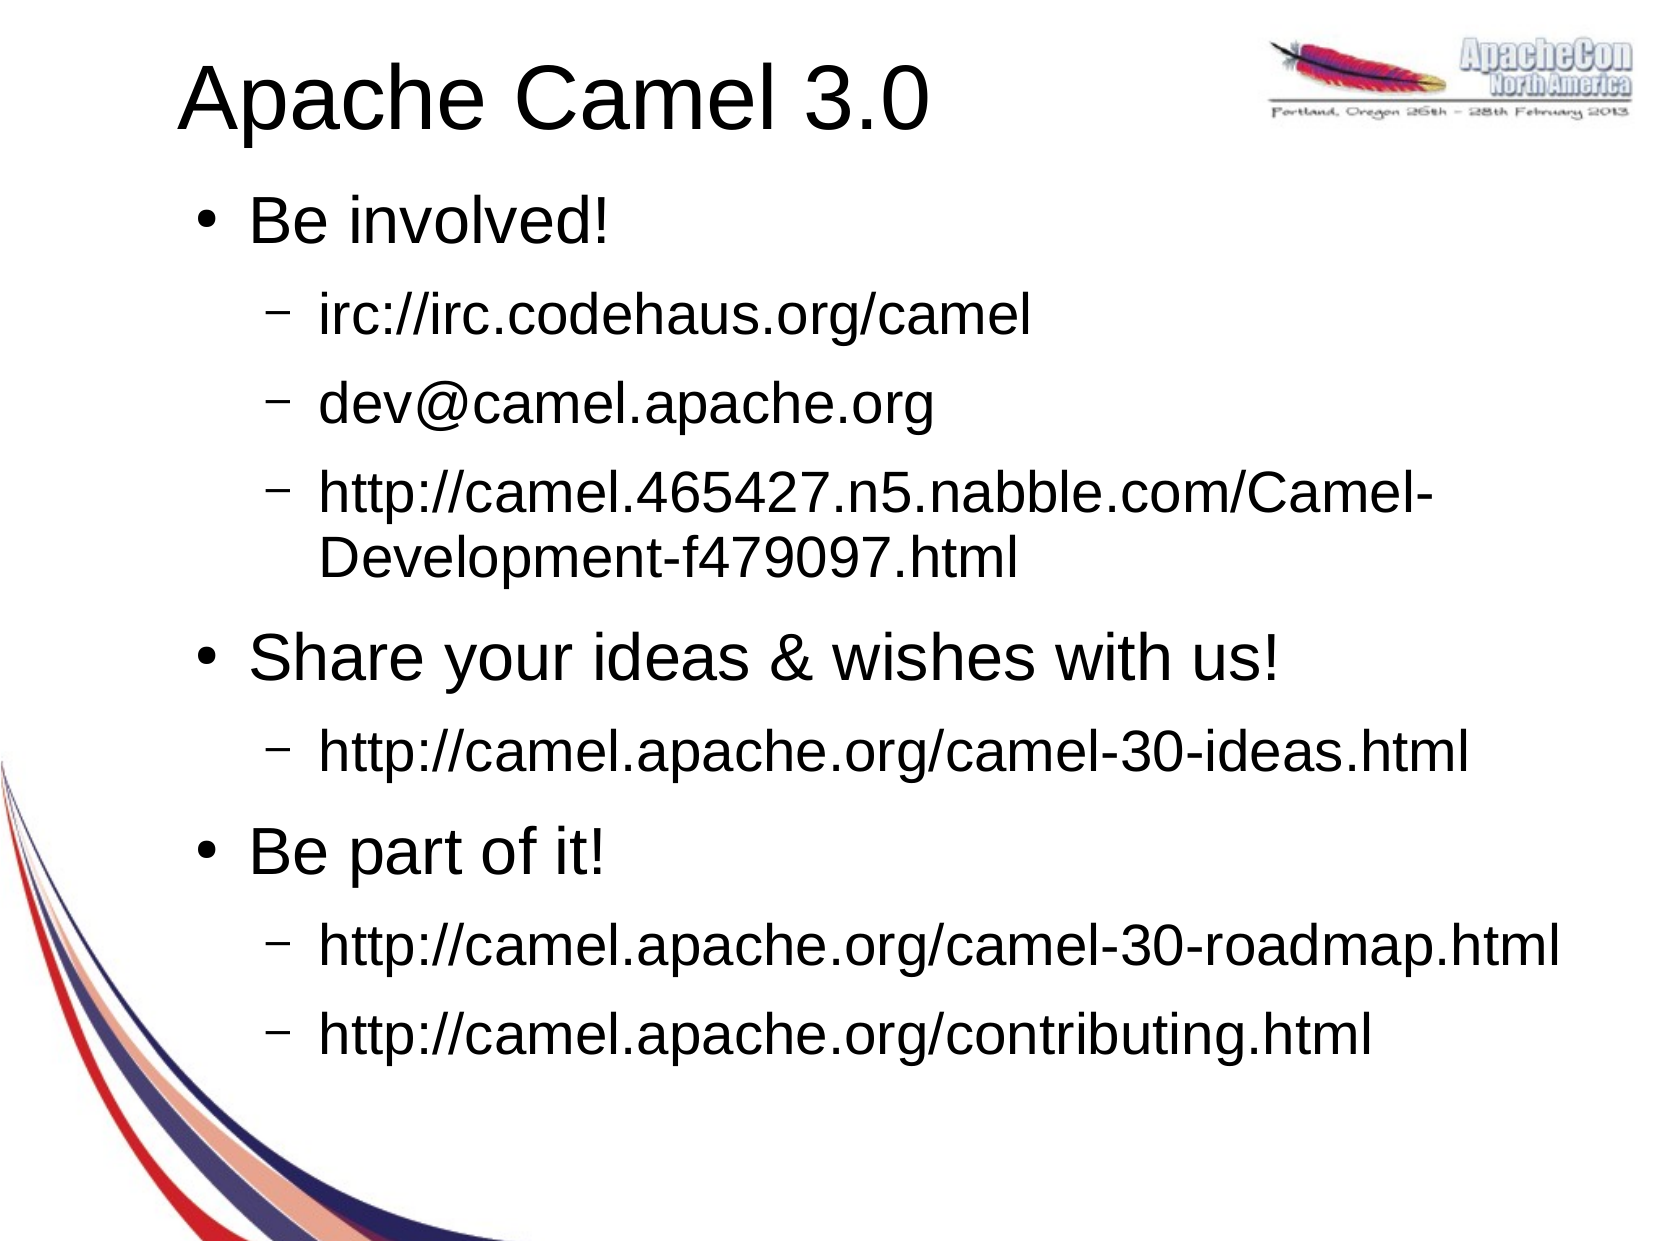

# Apache Camel 3.0
Be involved!
irc://irc.codehaus.org/camel
dev@camel.apache.org
http://camel.465427.n5.nabble.com/Camel-Development-f479097.html
Share your ideas & wishes with us!
http://camel.apache.org/camel-30-ideas.html
Be part of it!
http://camel.apache.org/camel-30-roadmap.html
http://camel.apache.org/contributing.html